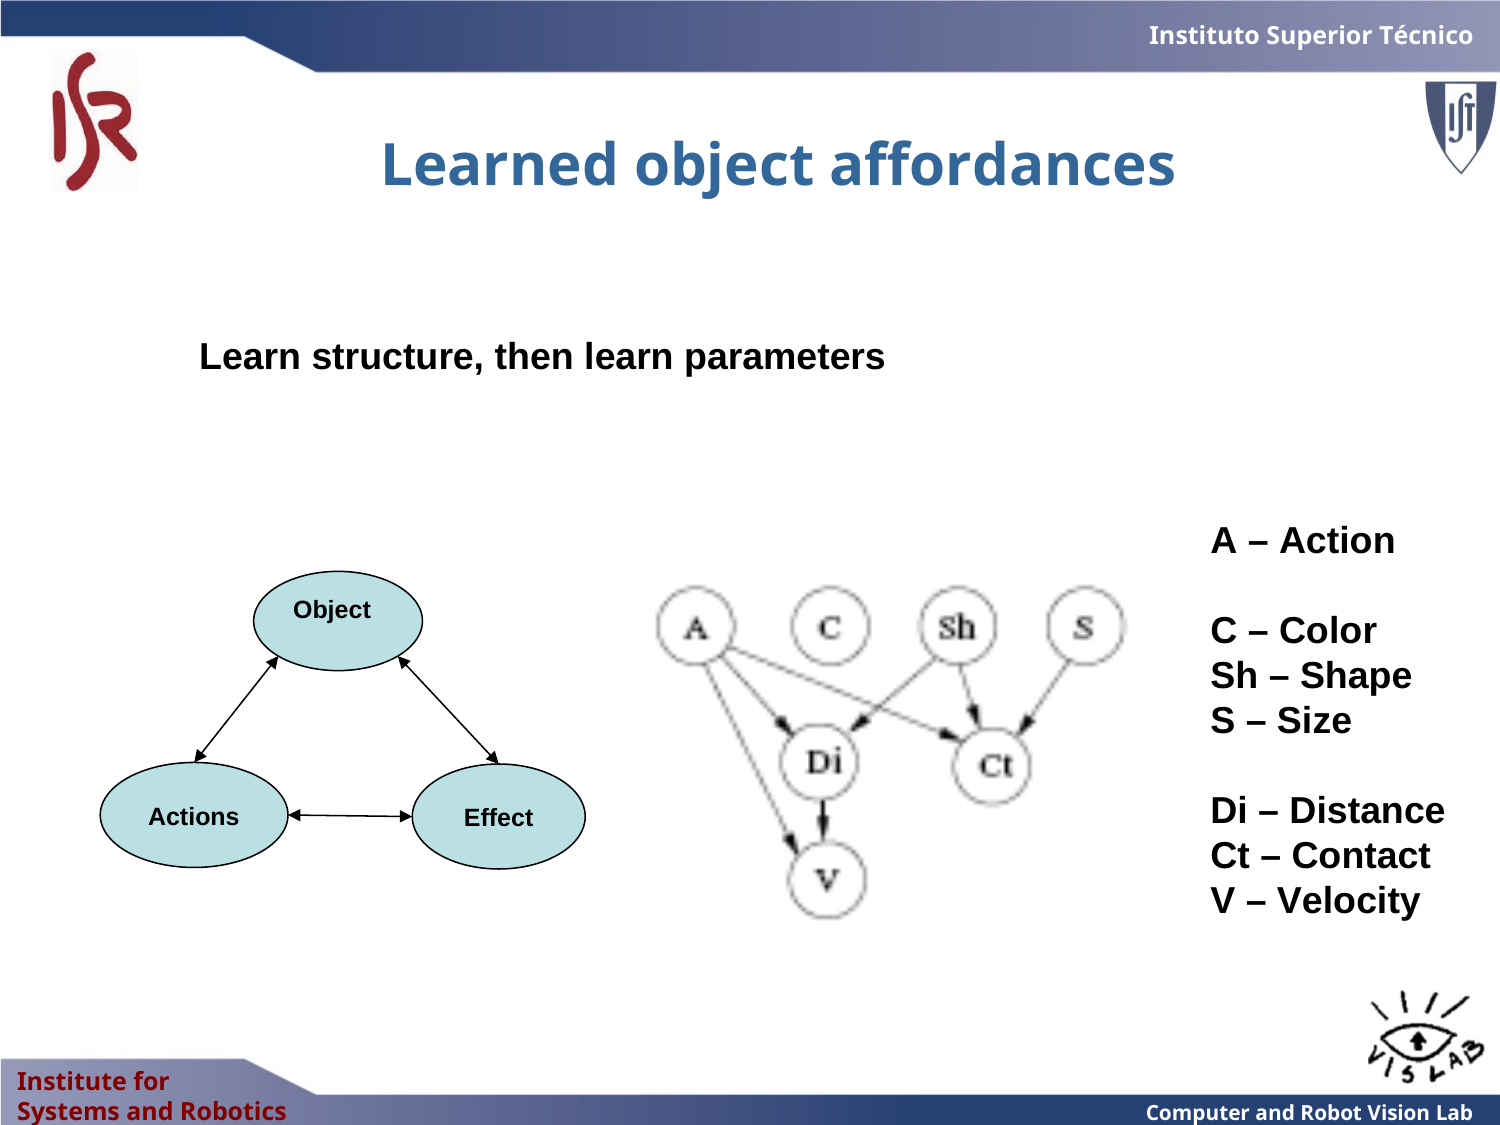

Learned object affordances
Learn structure, then learn parameters
A – Action
C – Color
Sh – Shape
S – Size
Di – Distance
Ct – Contact
V – Velocity
Object
Actions
Effect